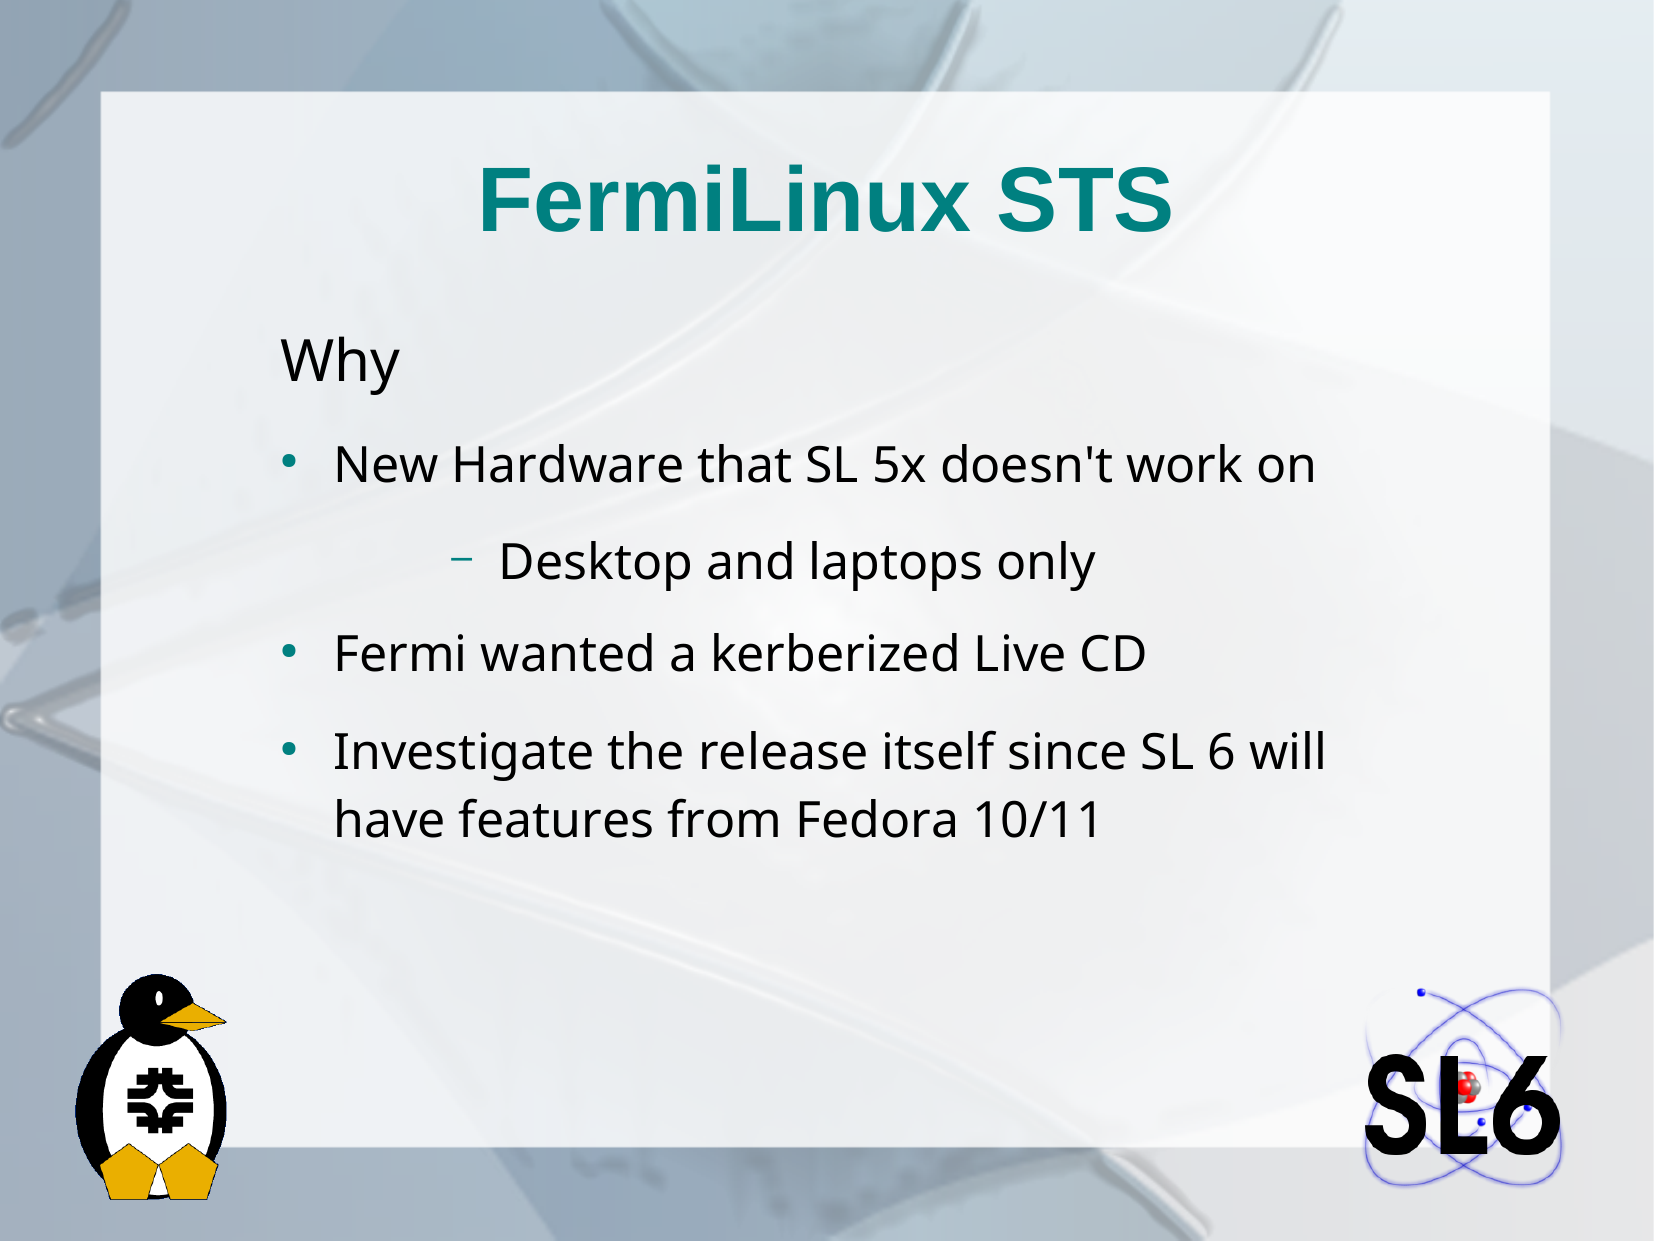

# FermiLinux STS
Why
New Hardware that SL 5x doesn't work on
Desktop and laptops only
Fermi wanted a kerberized Live CD
Investigate the release itself since SL 6 will have features from Fedora 10/11